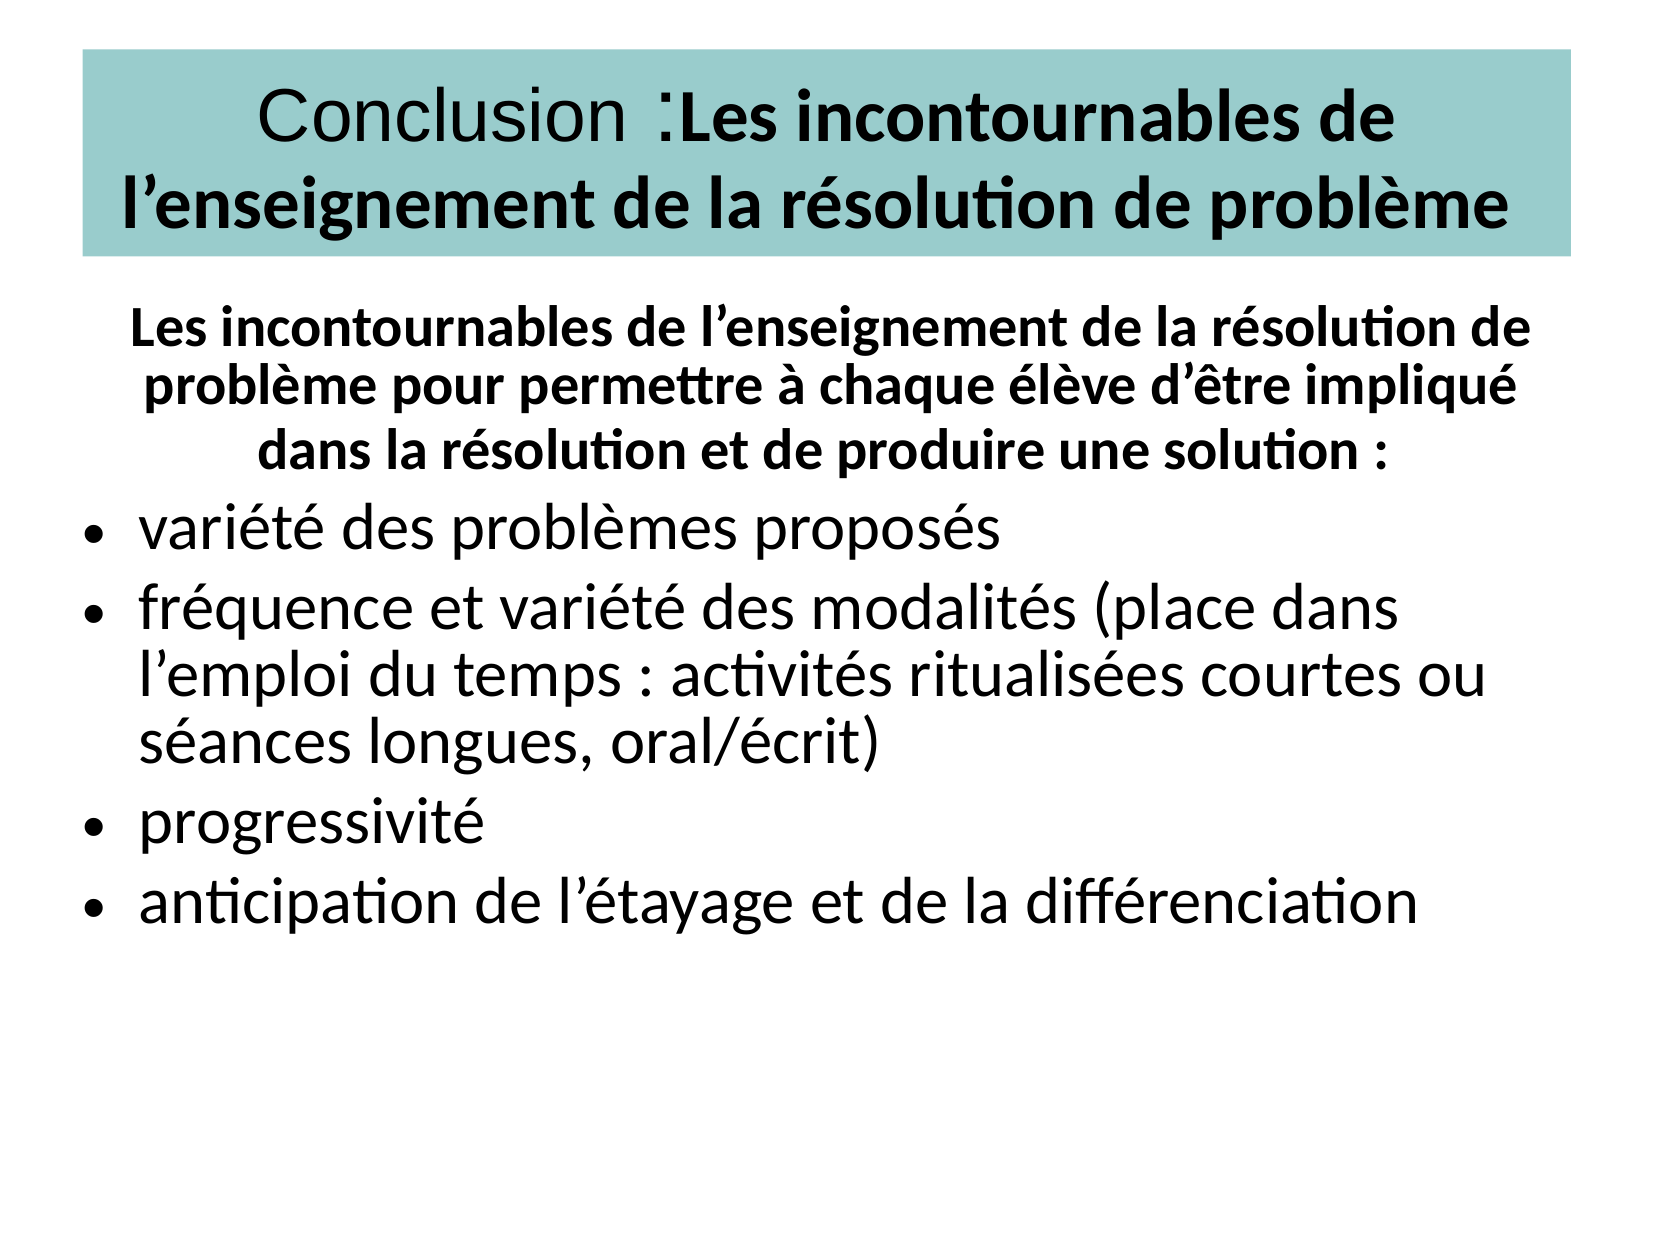

#
Conclusion :Les incontournables de l’enseignement de la résolution de problème
Les incontournables de l’enseignement de la résolution de problème pour permettre à chaque élève d’être impliqué dans la résolution et de produire une solution :
variété des problèmes proposés
fréquence et variété des modalités (place dans l’emploi du temps : activités ritualisées courtes ou séances longues, oral/écrit)
progressivité
anticipation de l’étayage et de la différenciation